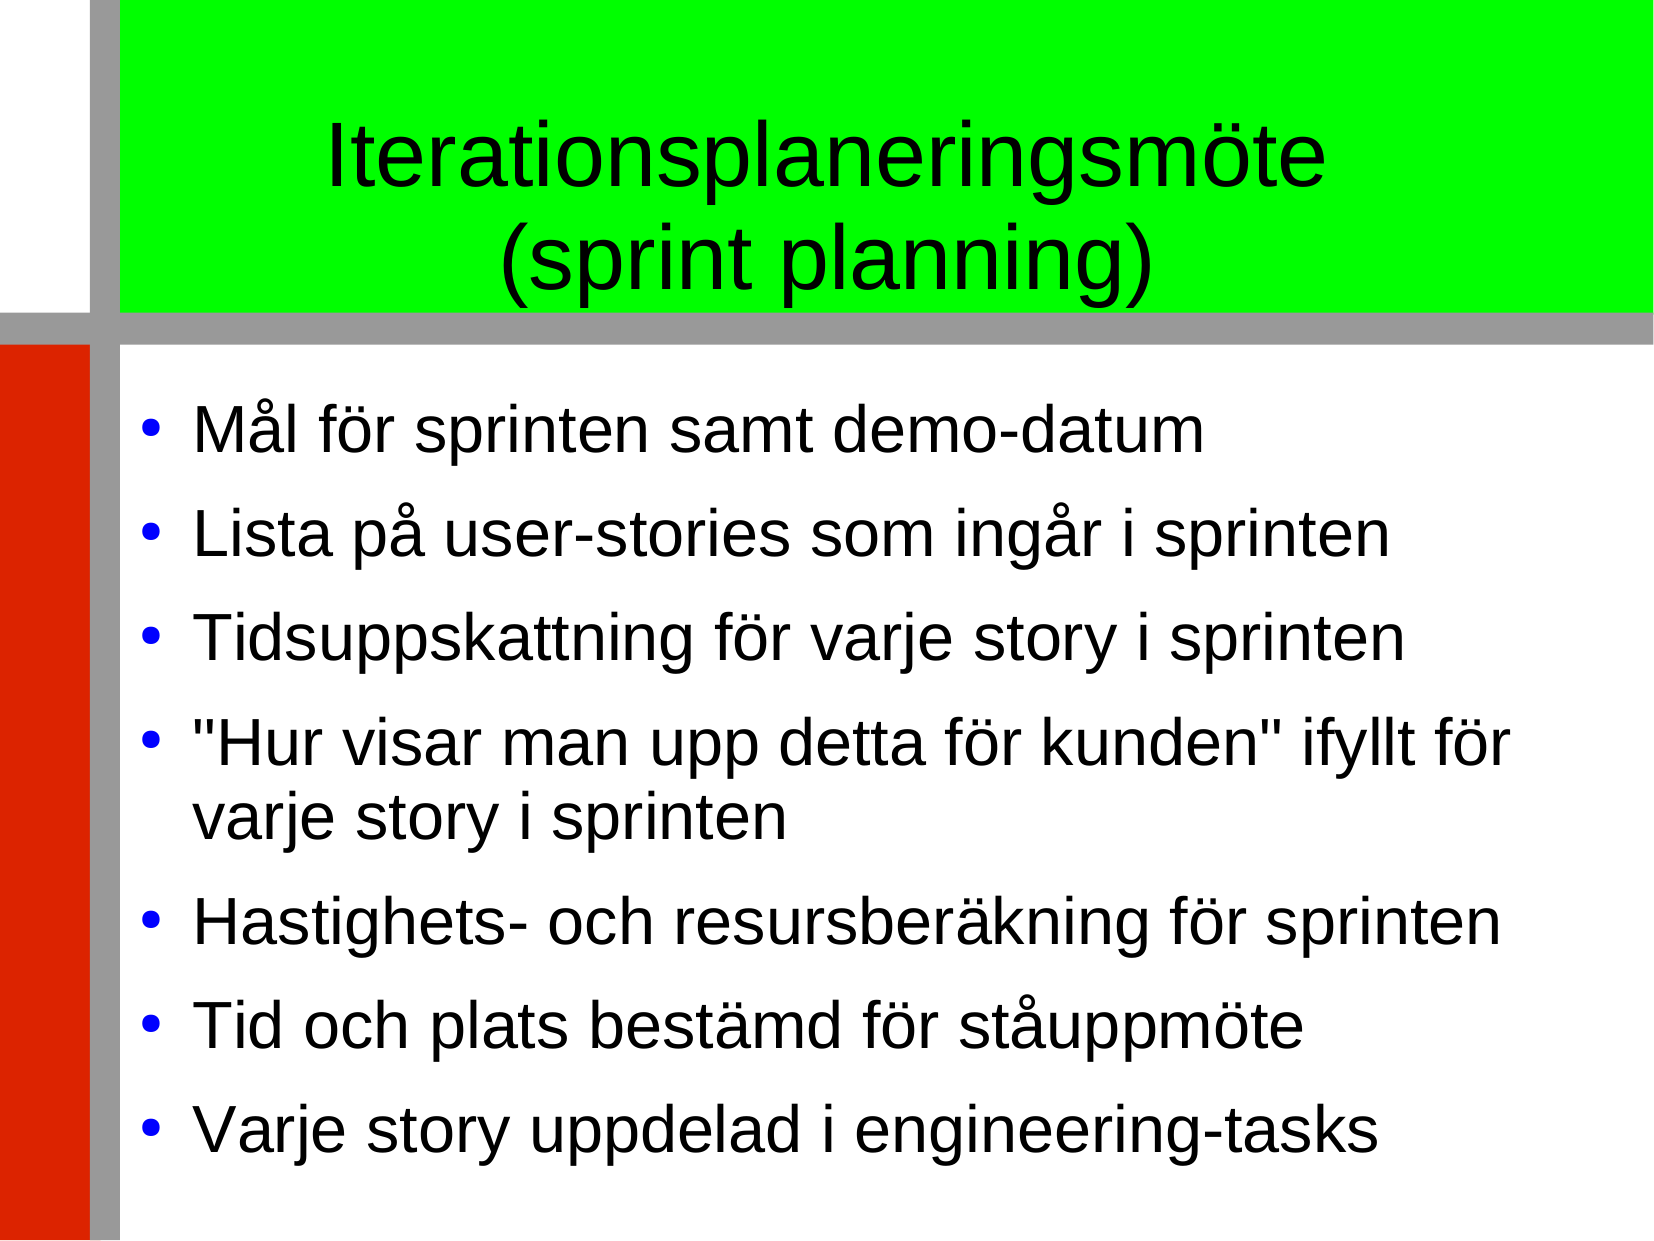

# Iterationsplaneringsmöte (sprint planning)
Mål för sprinten samt demo-datum
Lista på user-stories som ingår i sprinten
Tidsuppskattning för varje story i sprinten
"Hur visar man upp detta för kunden" ifyllt för varje story i sprinten
Hastighets- och resursberäkning för sprinten
Tid och plats bestämd för ståuppmöte
Varje story uppdelad i engineering-tasks